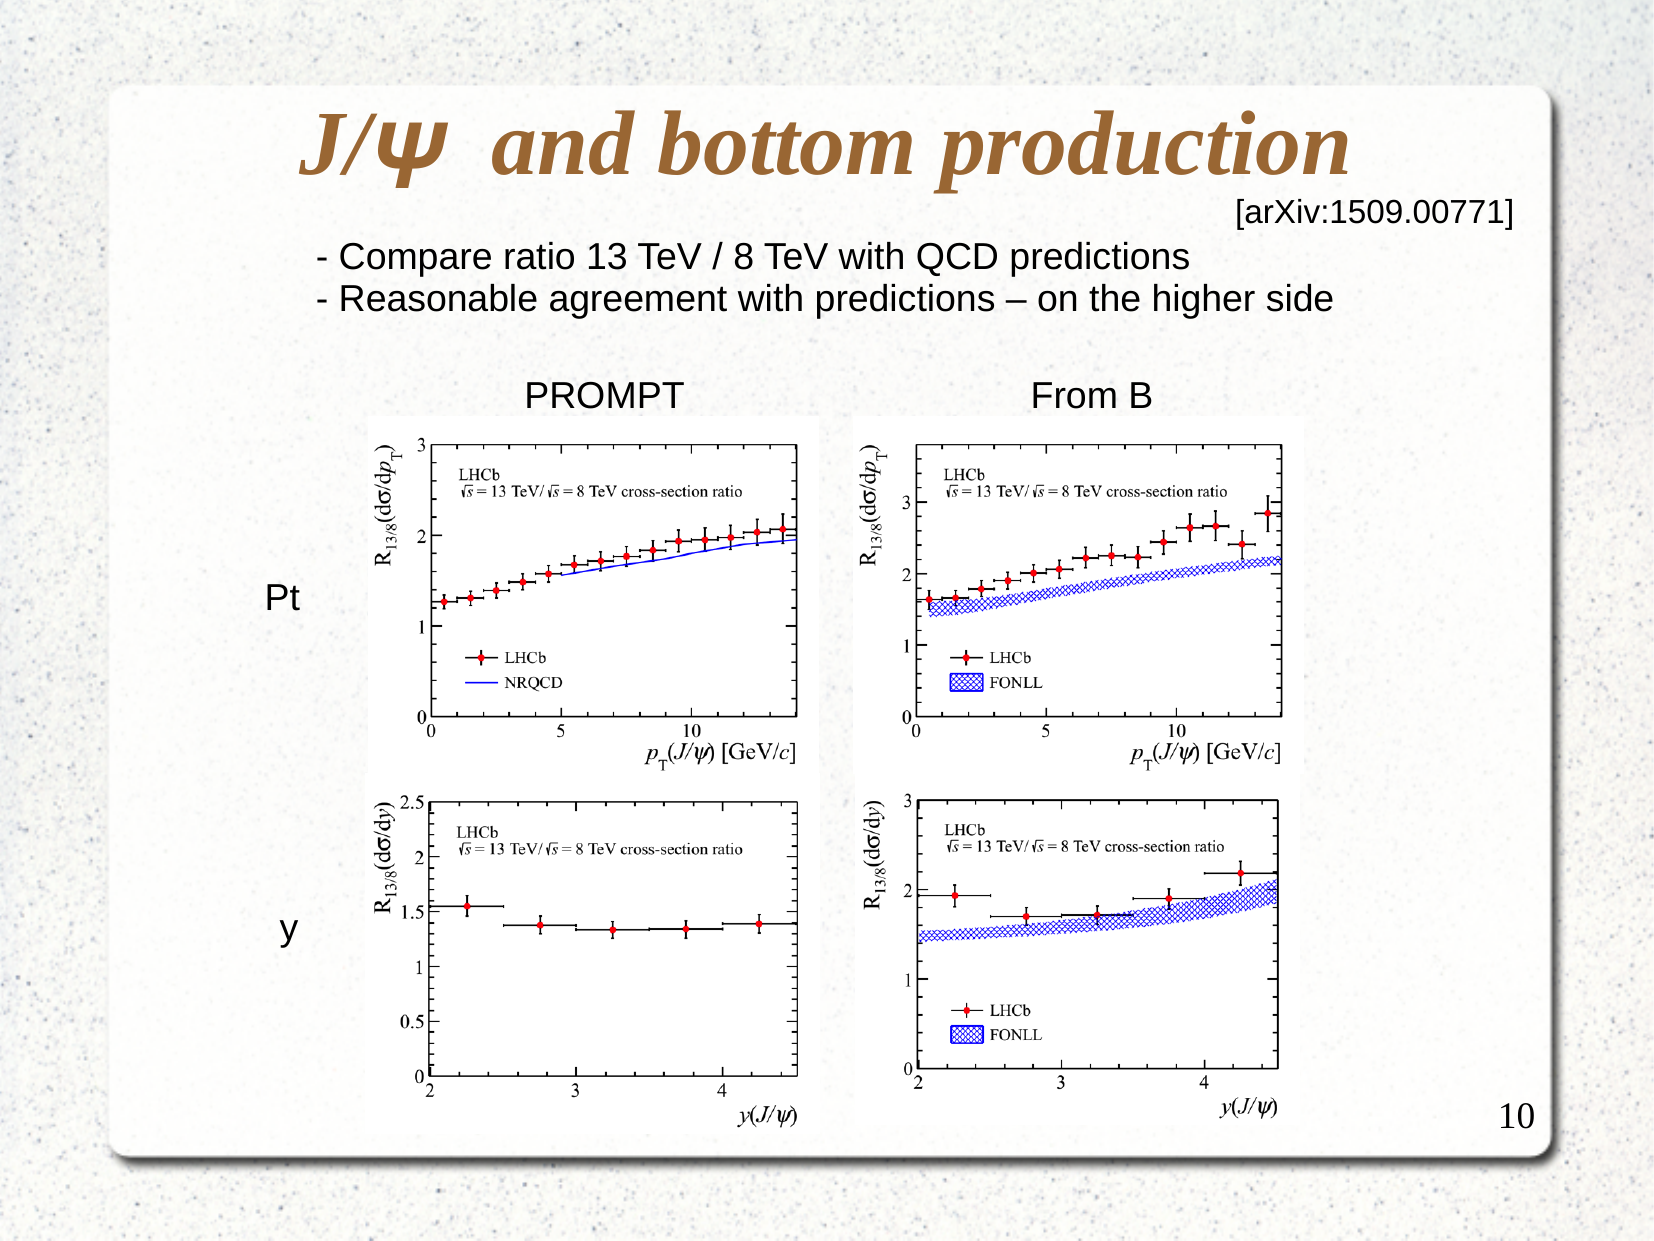

# J/Ψ and bottom production
[arXiv:1509.00771]
- Compare ratio 13 TeV / 8 TeV with QCD predictions
- Reasonable agreement with predictions – on the higher side
PROMPT
From B
Pt
y
10